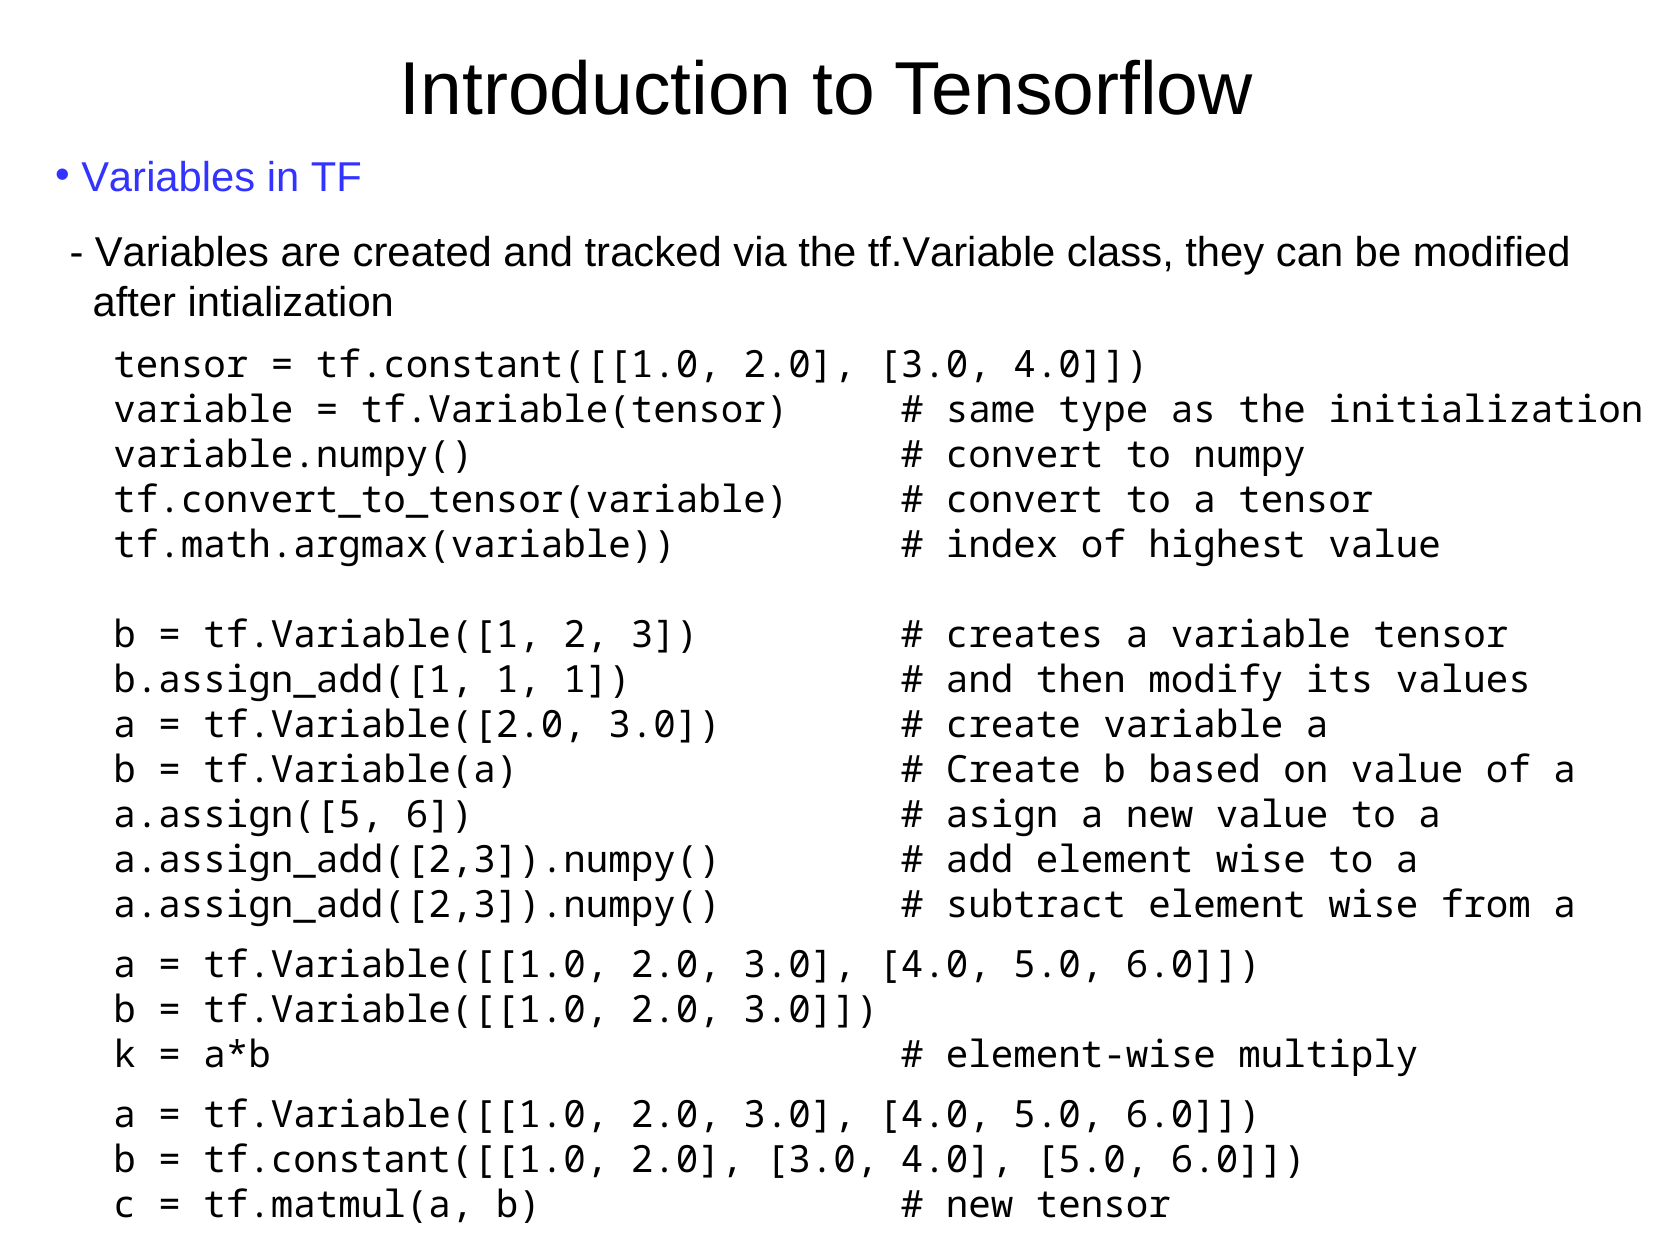

# Introduction to Tensorflow
 Variables in TF
- Variables are created and tracked via the tf.Variable class, they can be modified
 after intialization
 tensor = tf.constant([[1.0, 2.0], [3.0, 4.0]])
 variable = tf.Variable(tensor) # same type as the initialization
 variable.numpy() # convert to numpy
 tf.convert_to_tensor(variable) # convert to a tensor
 tf.math.argmax(variable)) # index of highest value
 b = tf.Variable([1, 2, 3]) # creates a variable tensor
 b.assign_add([1, 1, 1]) # and then modify its values
 a = tf.Variable([2.0, 3.0]) # create variable a
 b = tf.Variable(a) # Create b based on value of a
 a.assign([5, 6]) # asign a new value to a
 a.assign_add([2,3]).numpy() # add element wise to a
 a.assign_add([2,3]).numpy() # subtract element wise from a
 a = tf.Variable([[1.0, 2.0, 3.0], [4.0, 5.0, 6.0]])
 b = tf.Variable([[1.0, 2.0, 3.0]])
 k = a*b # element-wise multiply
 a = tf.Variable([[1.0, 2.0, 3.0], [4.0, 5.0, 6.0]])
 b = tf.constant([[1.0, 2.0], [3.0, 4.0], [5.0, 6.0]])
 c = tf.matmul(a, b) # new tensor